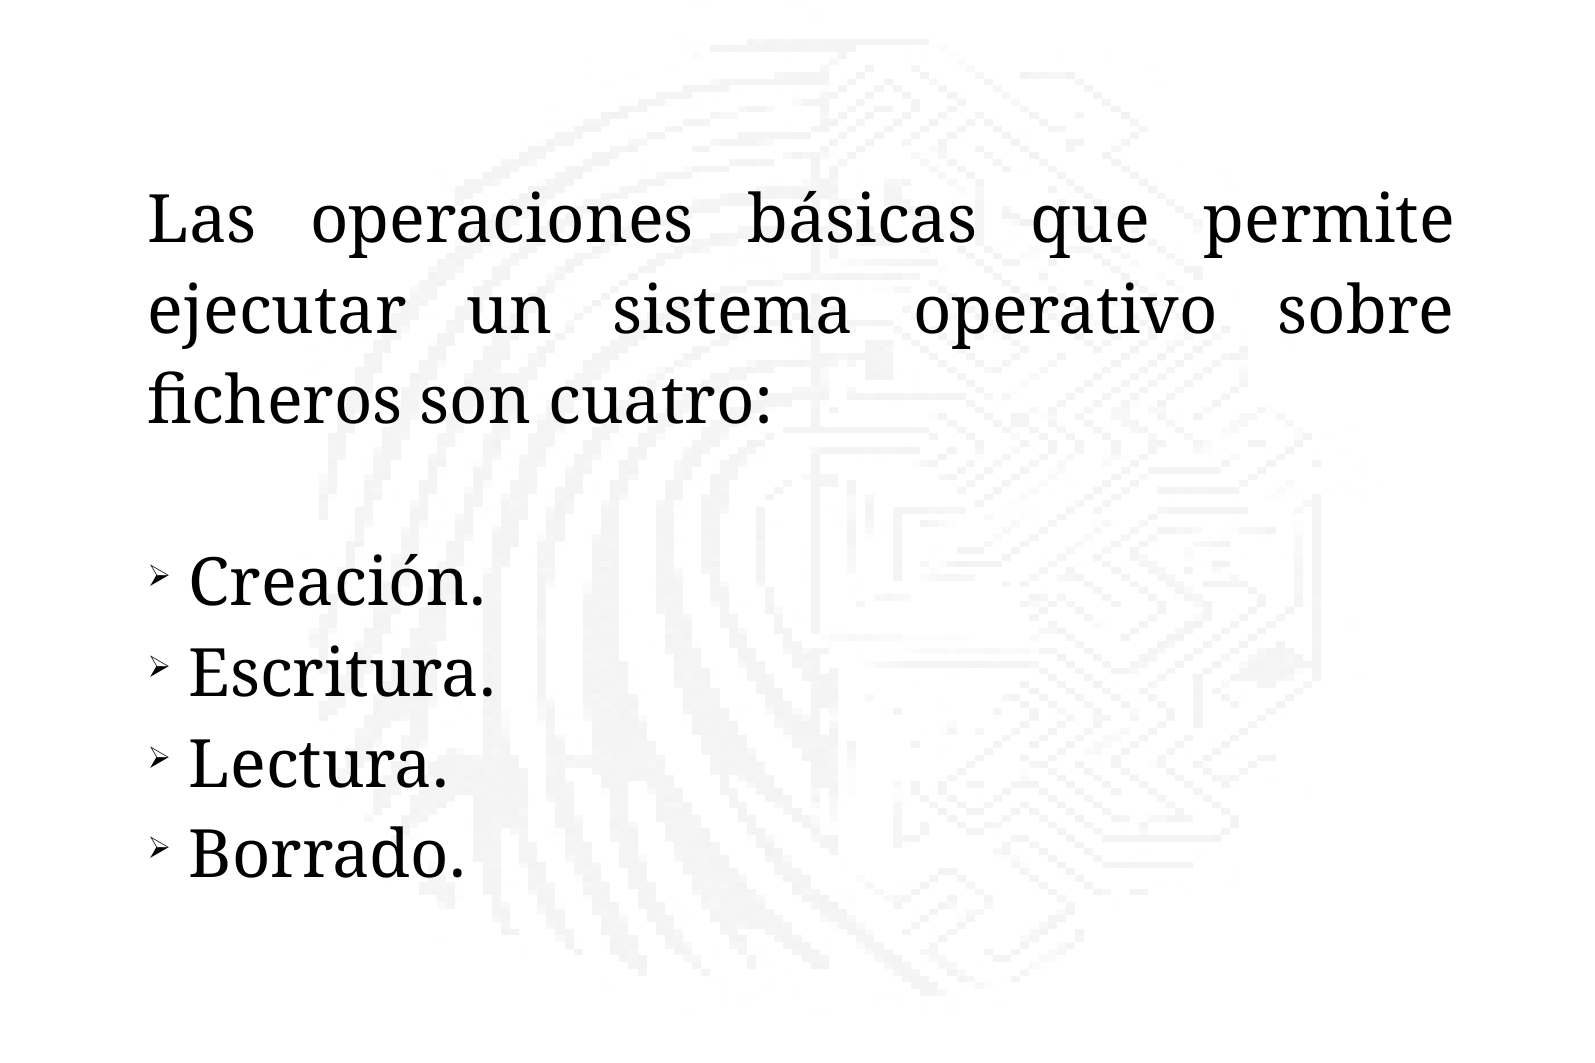

# Las operaciones básicas que permite ejecutar un sistema operativo sobre ficheros son cuatro:
 Creación.
 Escritura.
 Lectura.
 Borrado.